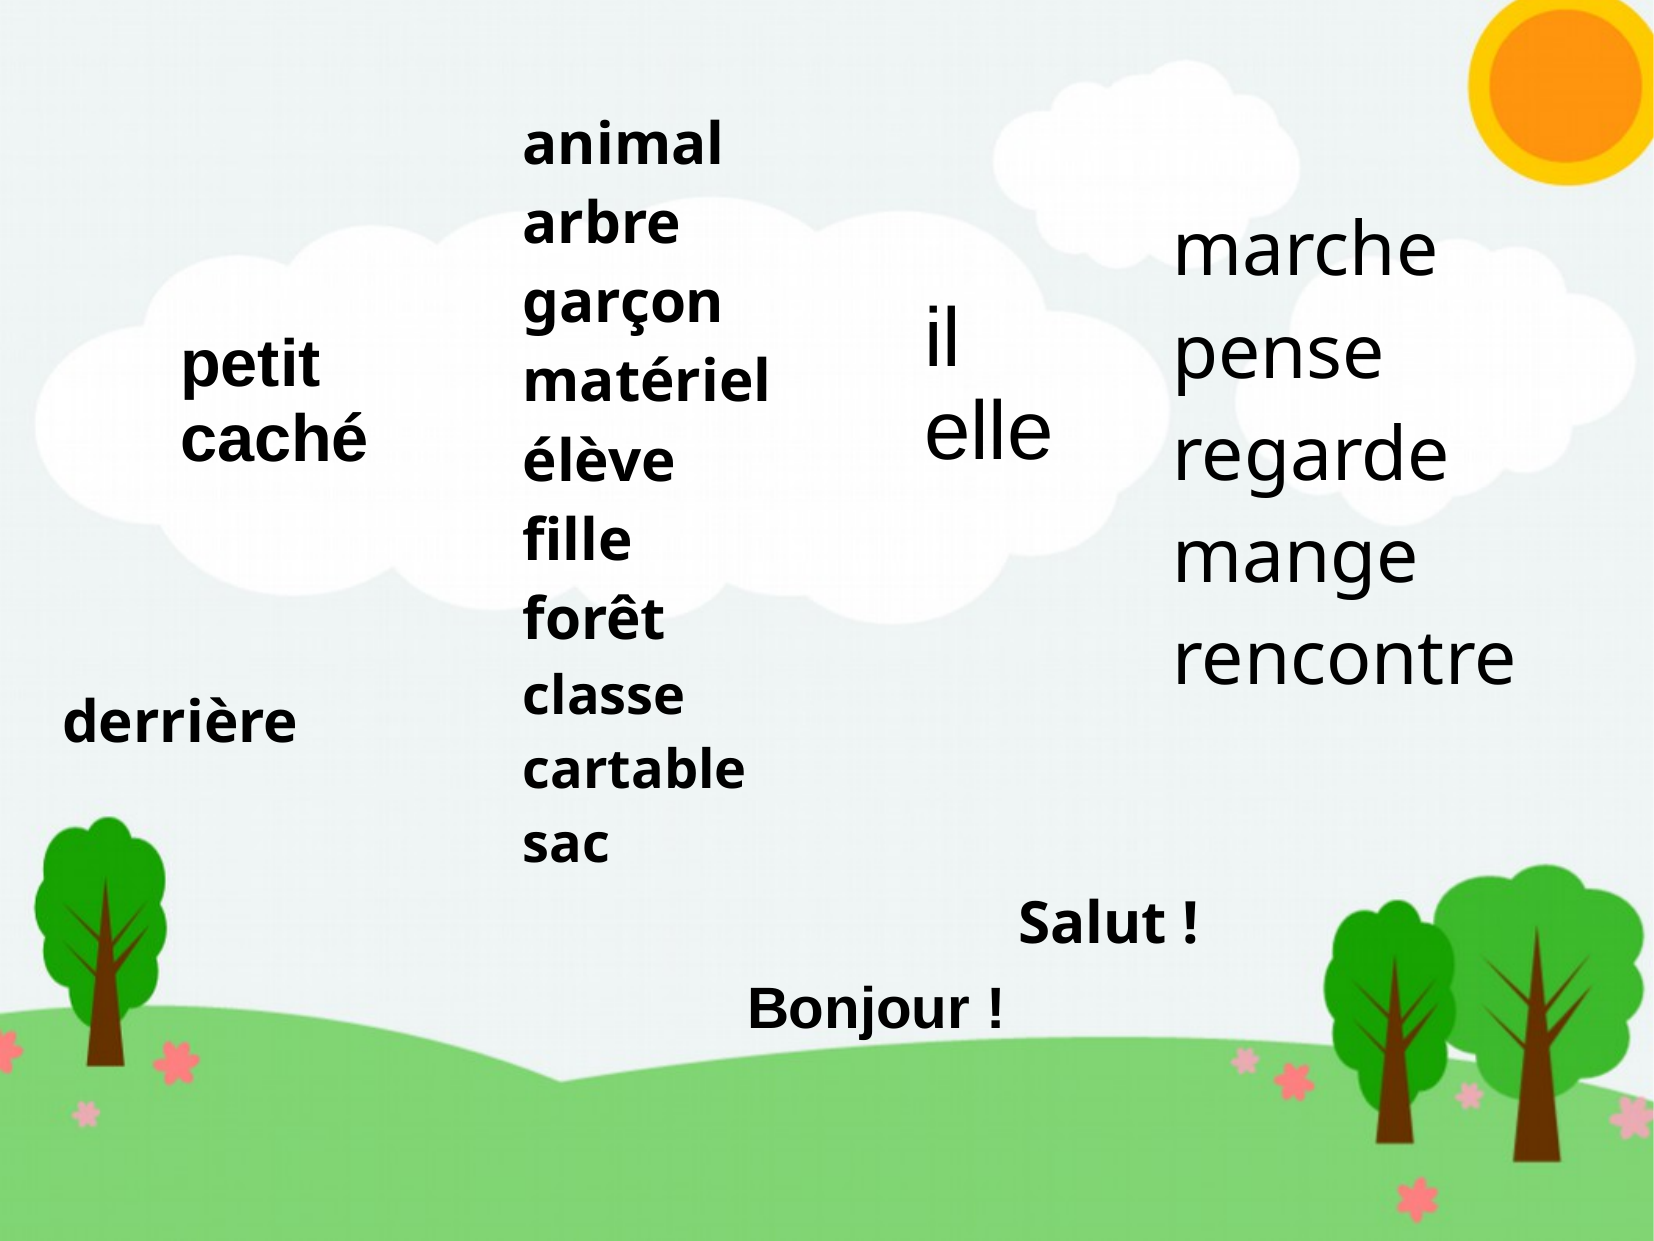

animal
arbre
garçon
matériel
élève
fille
forêt
classe
cartable
sac
marche
pense
regarde
mange
rencontre
il
elle
petit
caché
derrière
Salut !
Bonjour !